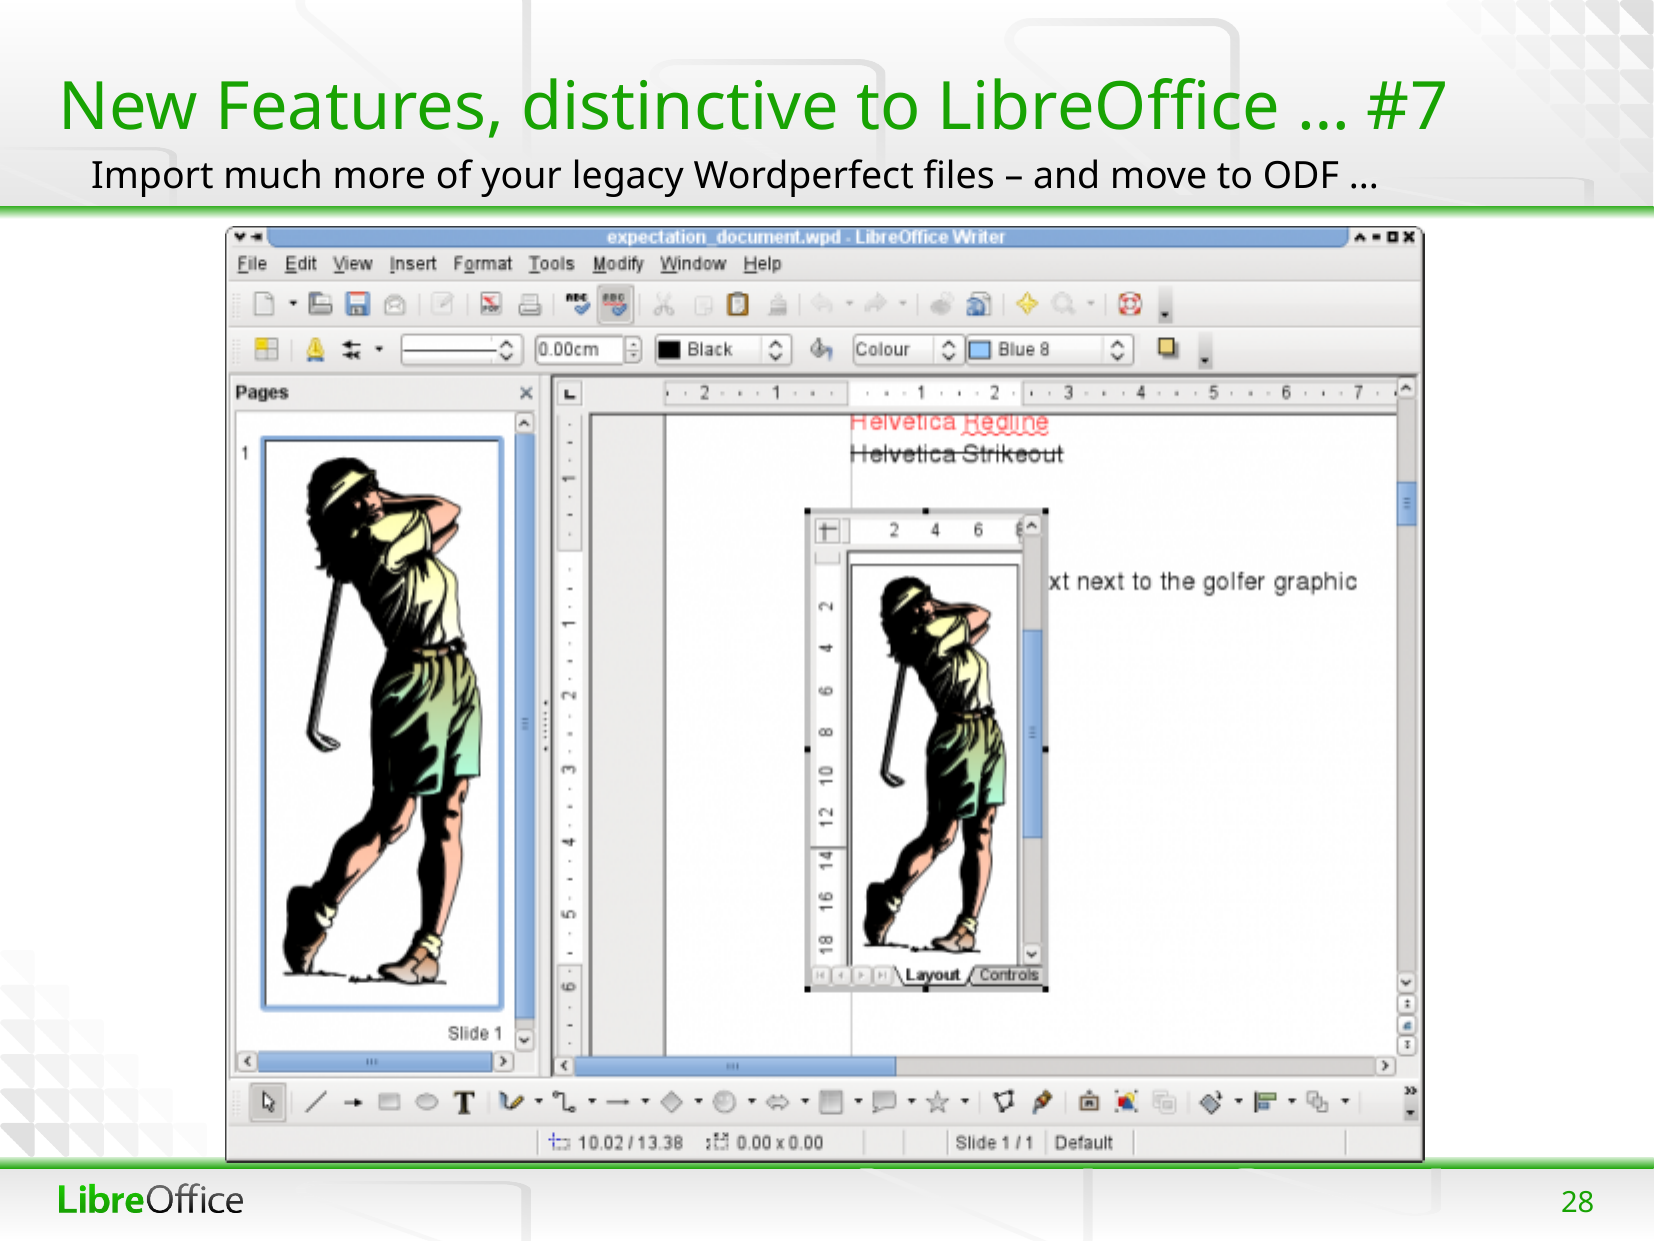

# New Features, distinctive to LibreOffice … #7
Import much more of your legacy Wordperfect files – and move to ODF ...
28